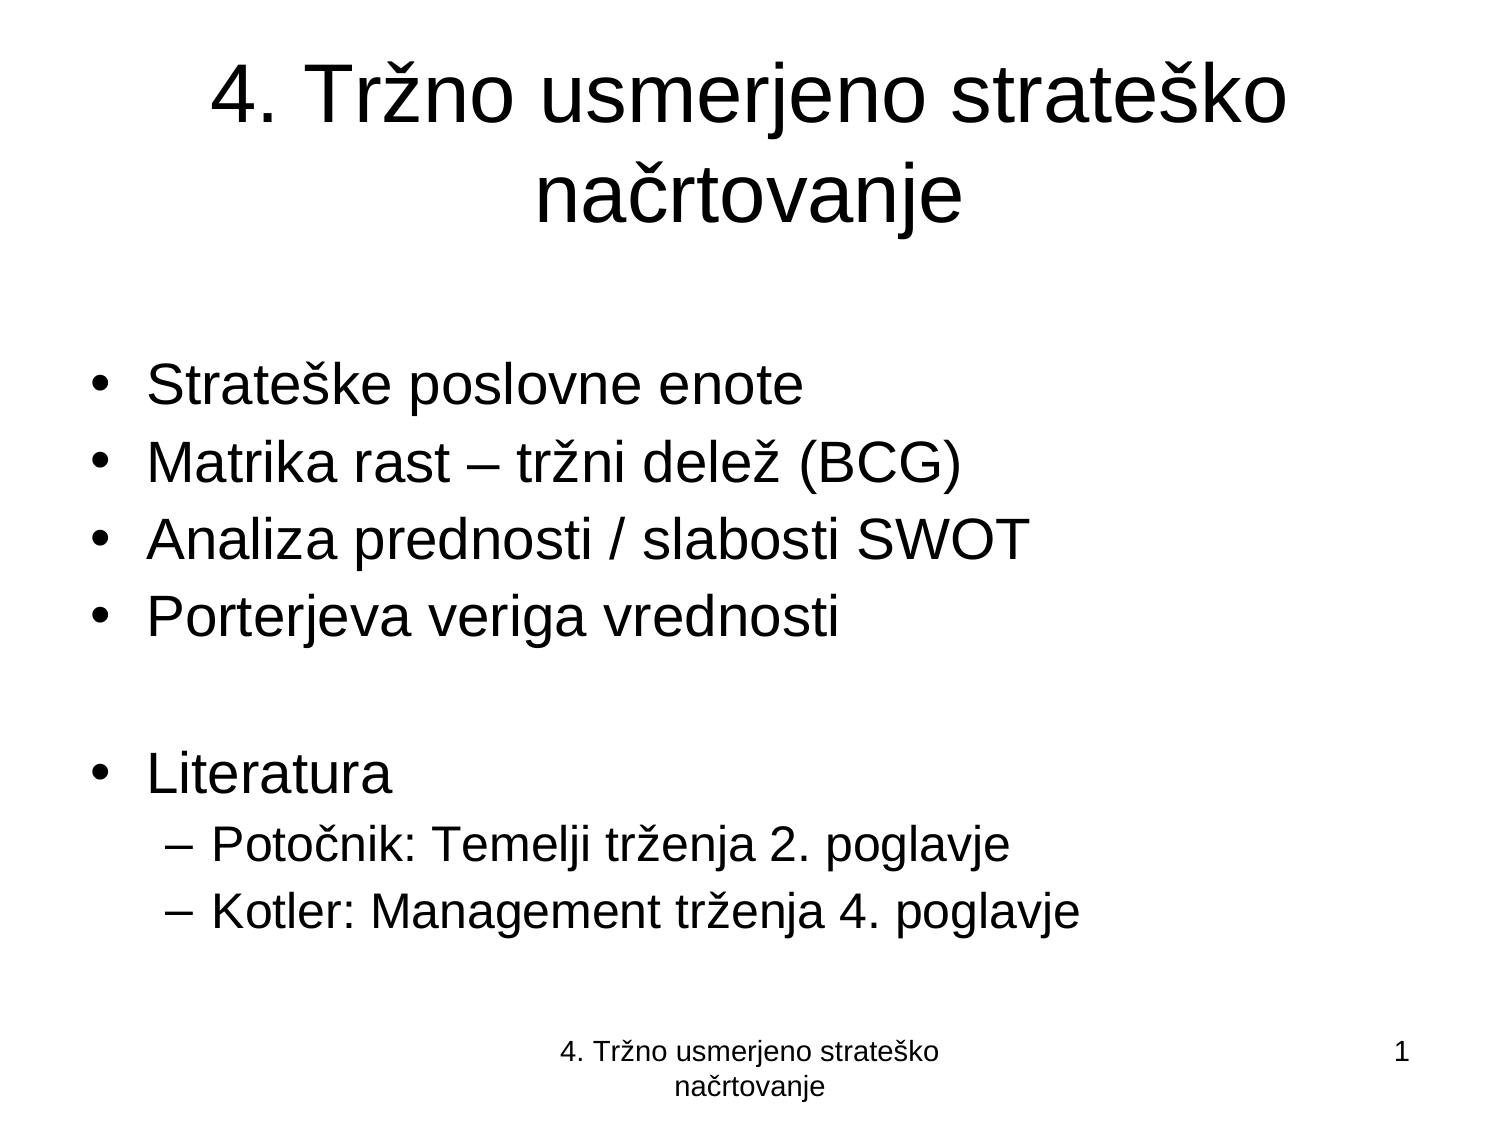

# 4. Tržno usmerjeno strateško načrtovanje
Strateške poslovne enote
Matrika rast – tržni delež (BCG)
Analiza prednosti / slabosti SWOT
Porterjeva veriga vrednosti
Literatura
Potočnik: Temelji trženja 2. poglavje
Kotler: Management trženja 4. poglavje
4. Tržno usmerjeno strateško načrtovanje